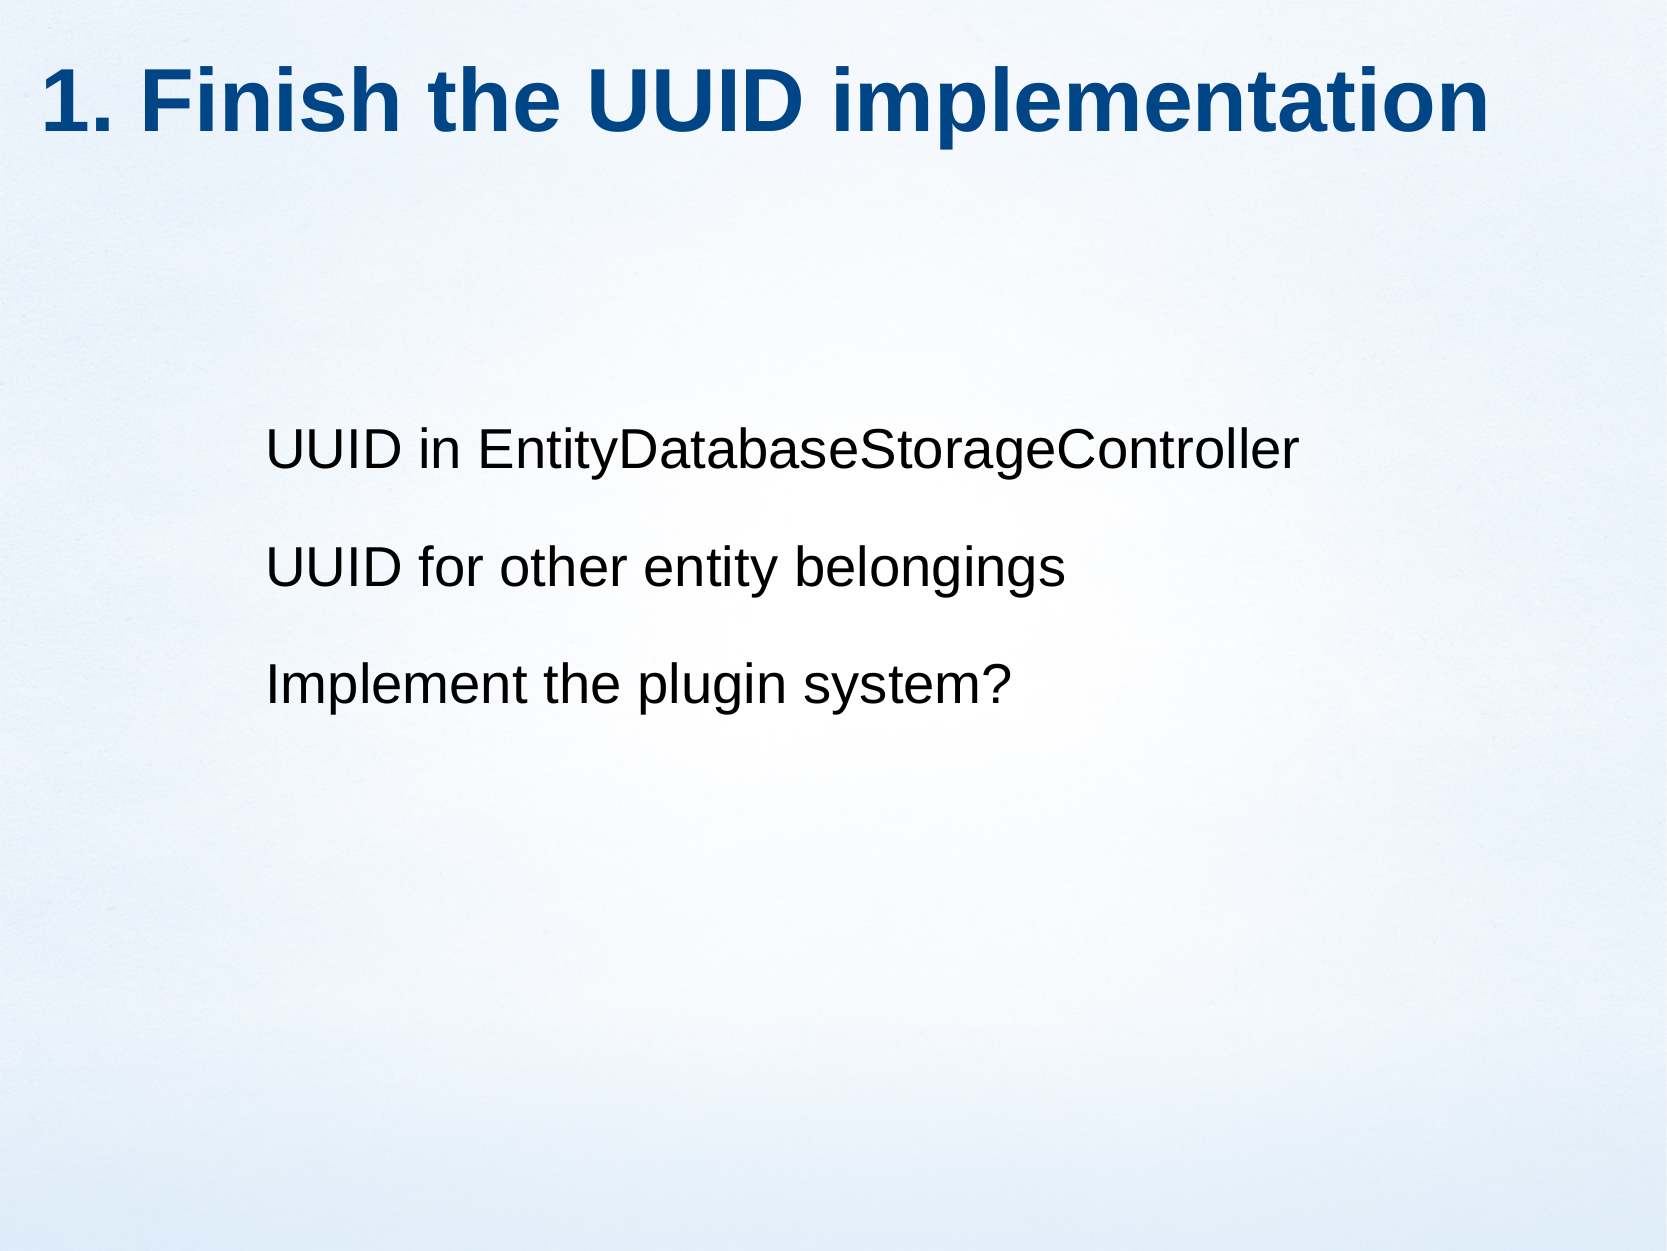

# 1. Finish the UUID implementation
UUID in EntityDatabaseStorageController
UUID for other entity belongings
Implement the plugin system?